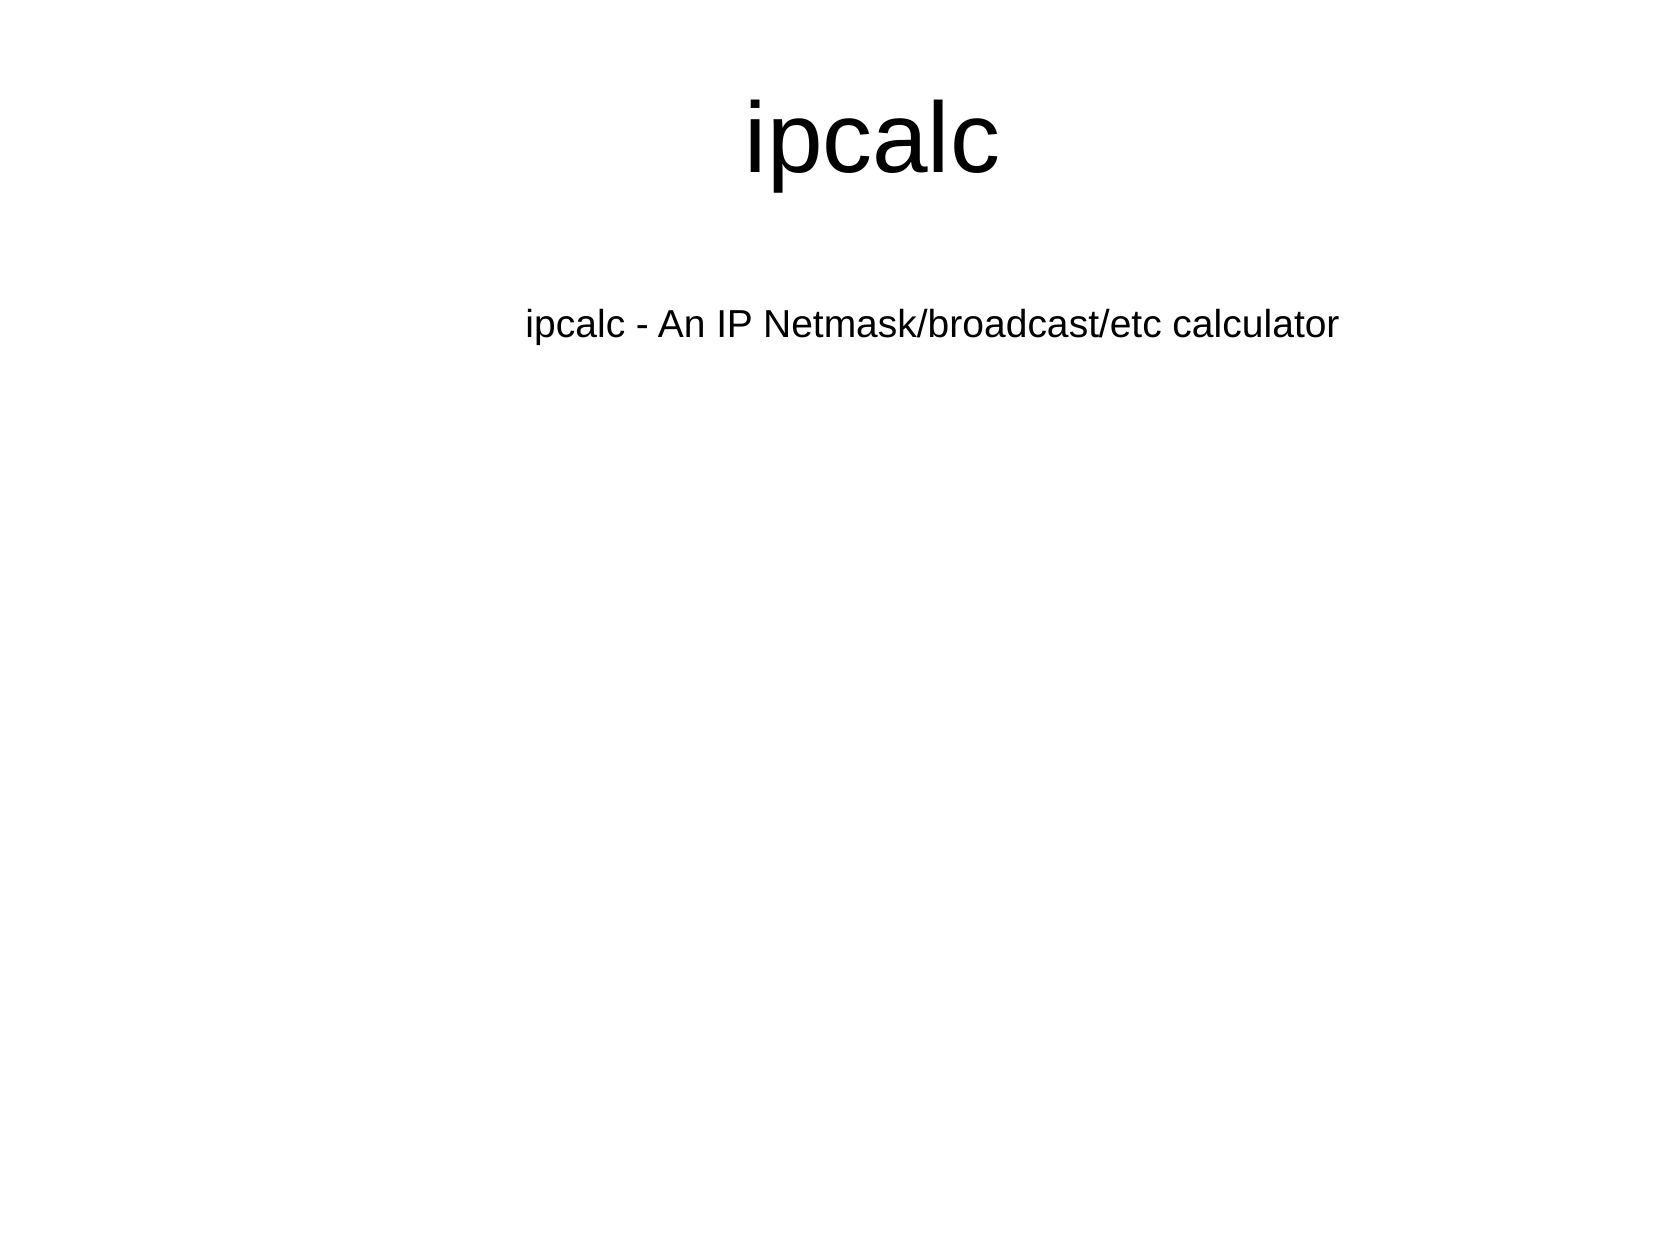

# ipcalc
ipcalc - An IP Netmask/broadcast/etc calculator